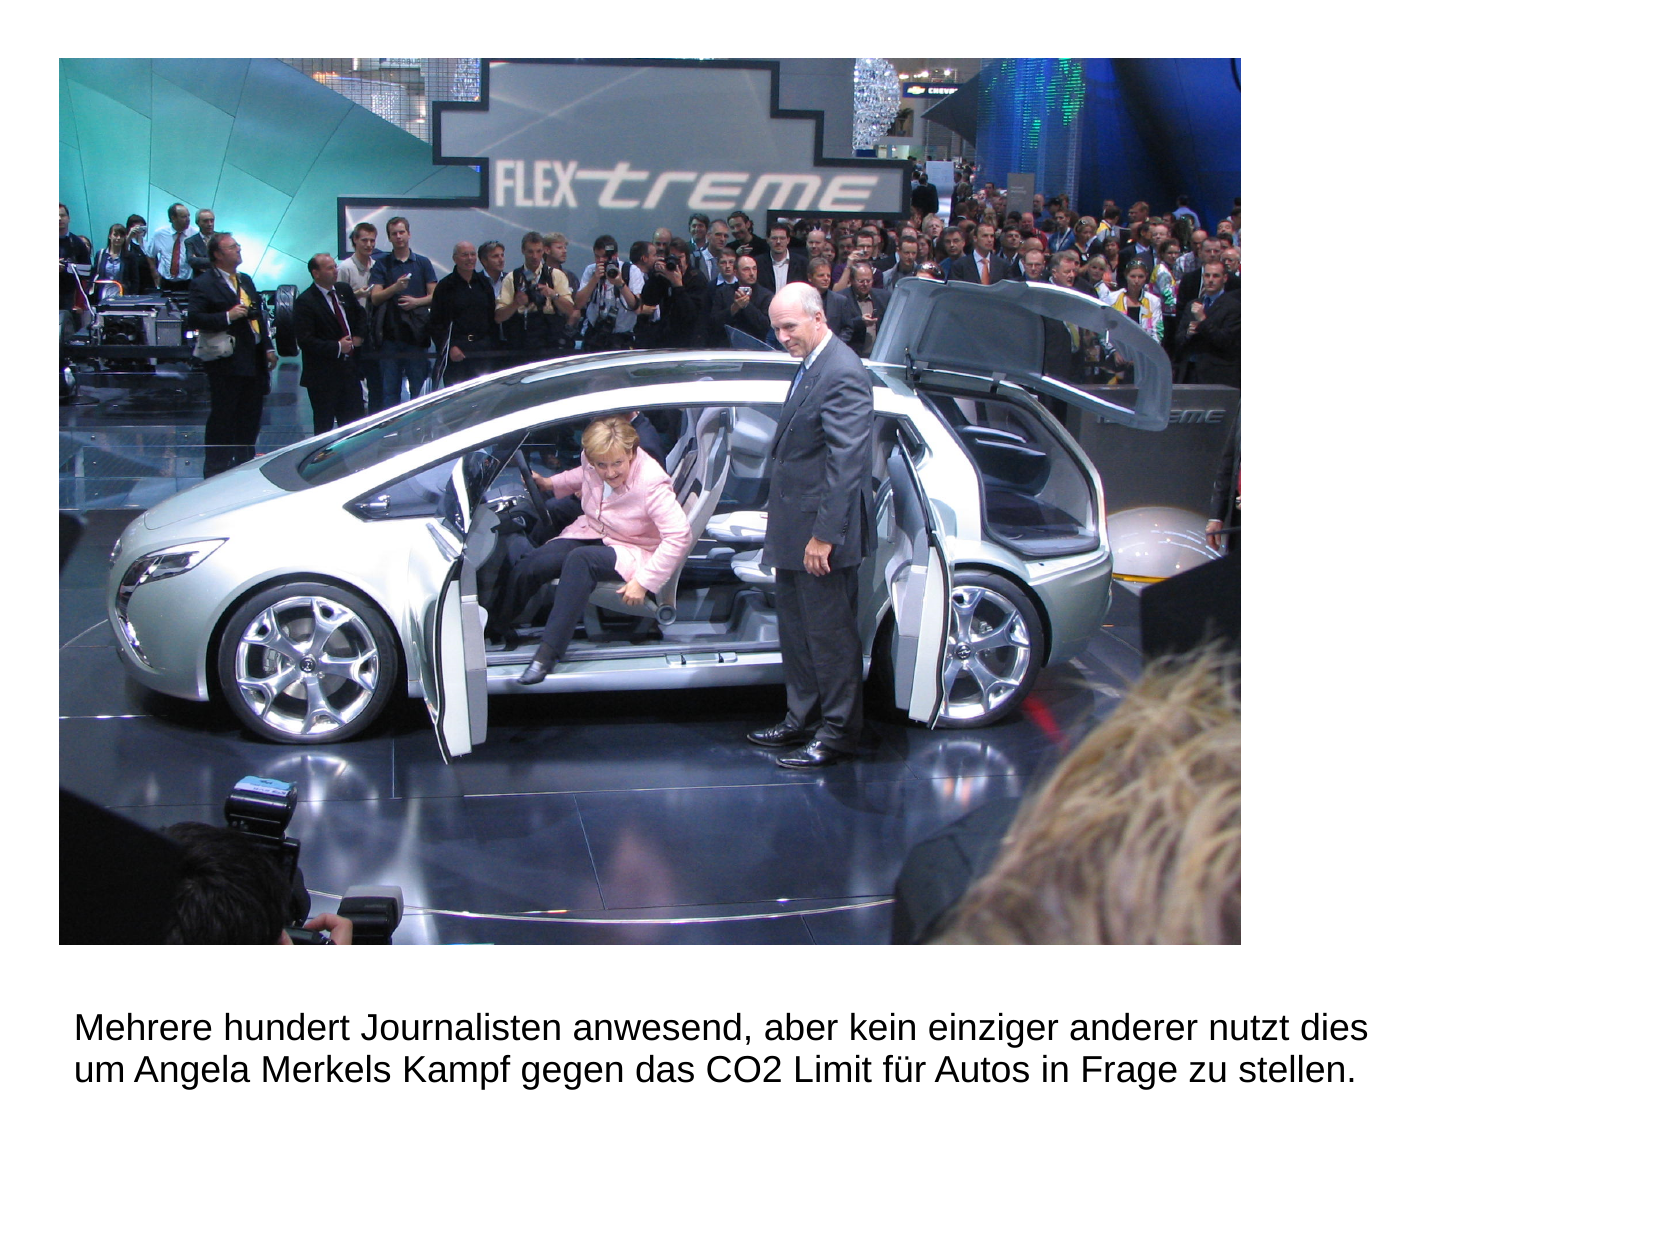

Mehrere hundert Journalisten anwesend, aber kein einziger anderer nutzt dies
um Angela Merkels Kampf gegen das CO2 Limit für Autos in Frage zu stellen.